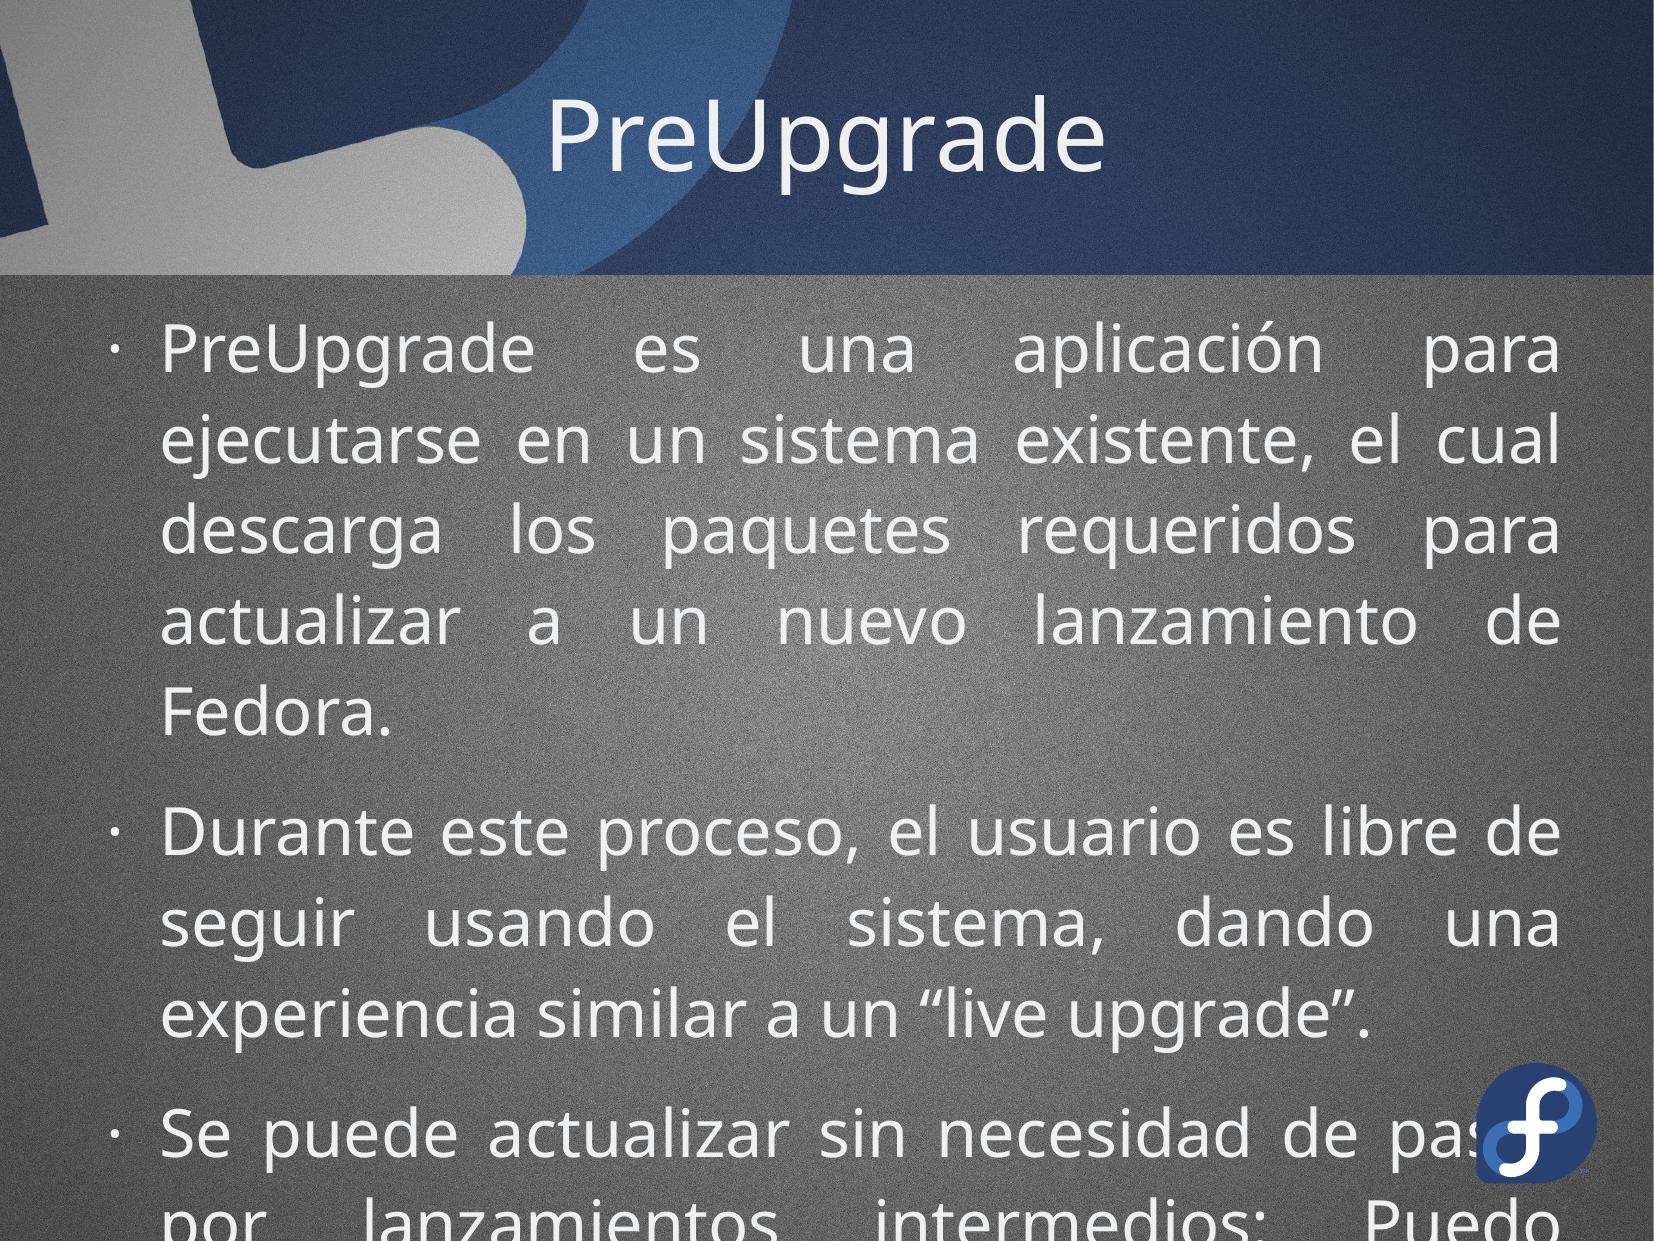

# PreUpgrade
PreUpgrade es una aplicación para ejecutarse en un sistema existente, el cual descarga los paquetes requeridos para actualizar a un nuevo lanzamiento de Fedora.
Durante este proceso, el usuario es libre de seguir usando el sistema, dando una experiencia similar a un “live upgrade”.
Se puede actualizar sin necesidad de pasar por lanzamientos intermedios: Puedo actualizar desde Fedora 15 hasta Fedora 17.